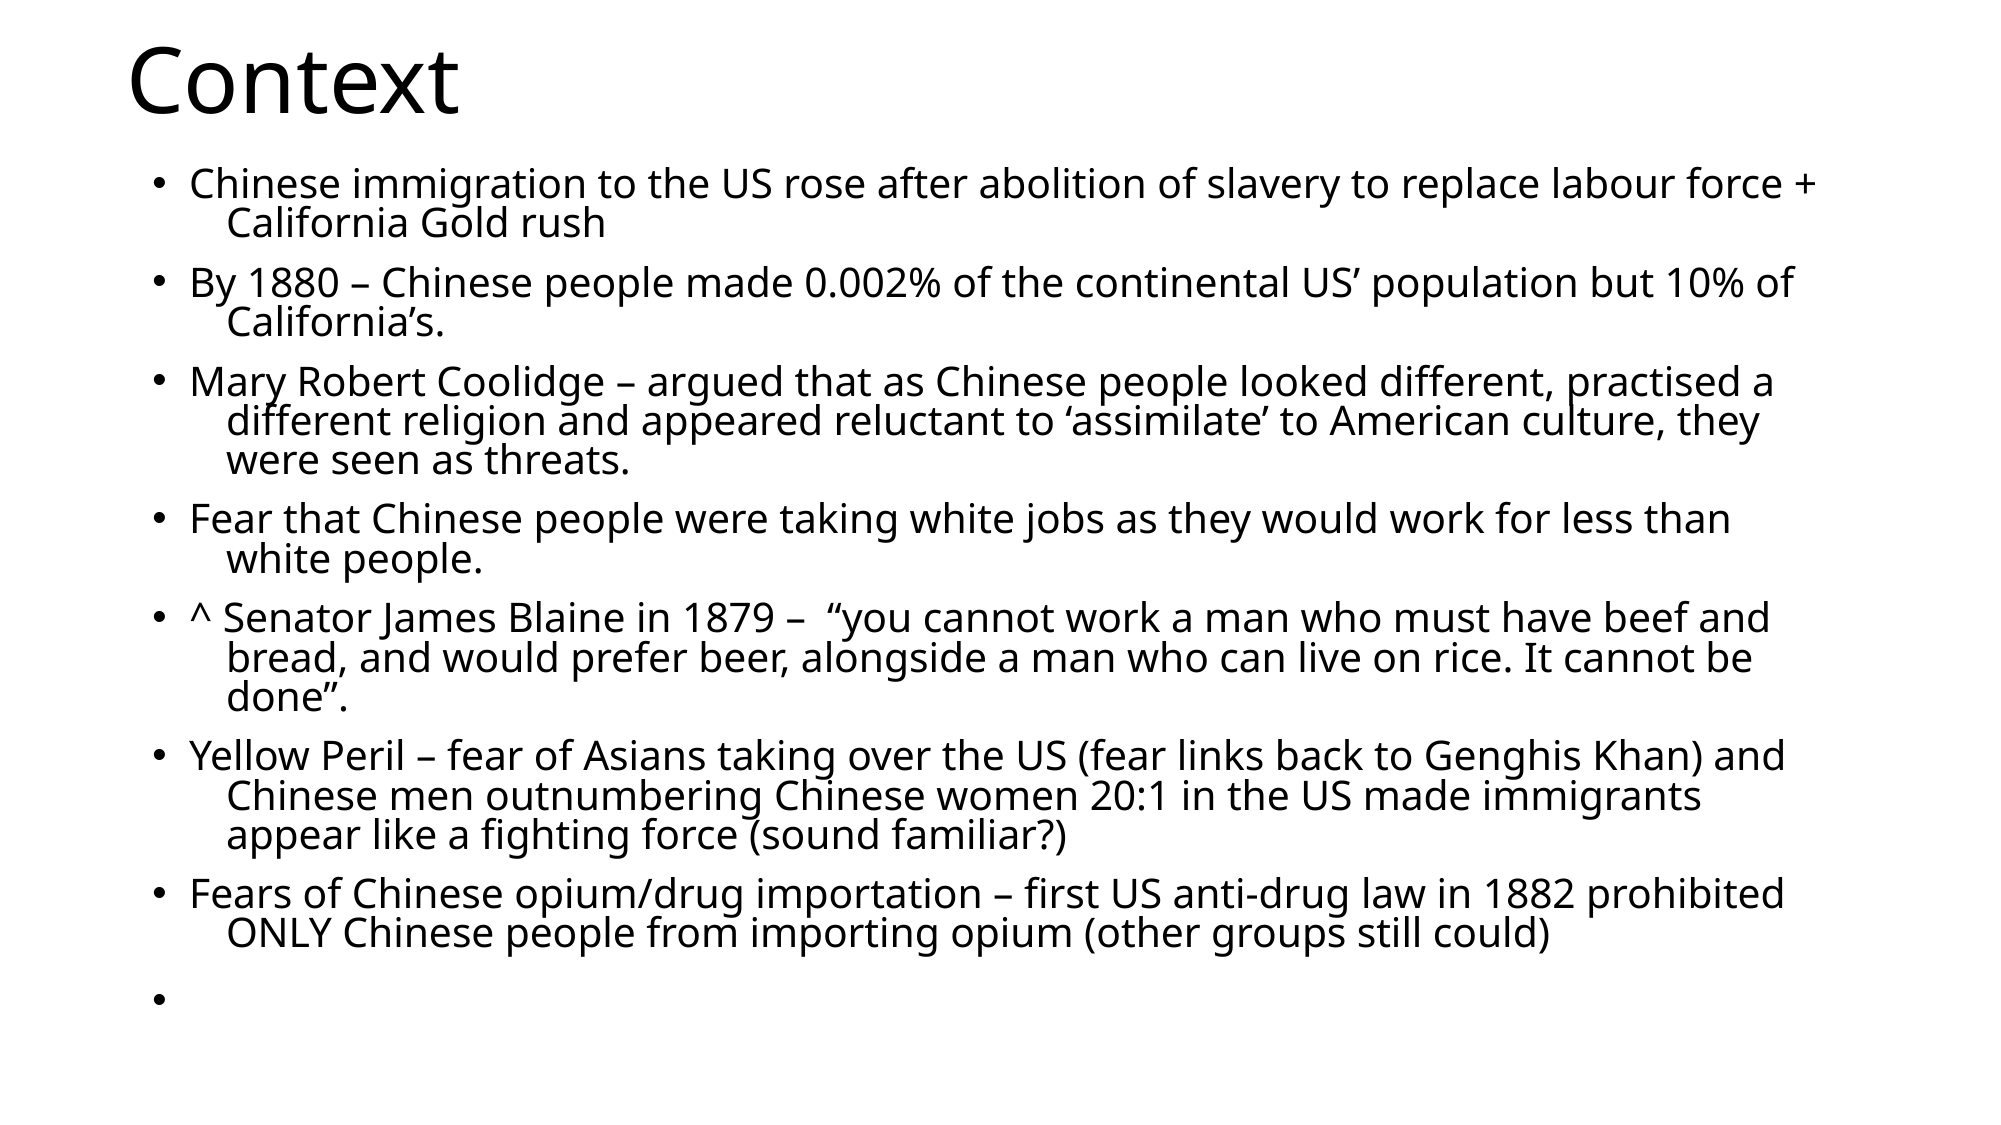

# Context
Chinese immigration to the US rose after abolition of slavery to replace labour force + California Gold rush
By 1880 – Chinese people made 0.002% of the continental US’ population but 10% of California’s.
Mary Robert Coolidge – argued that as Chinese people looked different, practised a different religion and appeared reluctant to ‘assimilate’ to American culture, they were seen as threats.
Fear that Chinese people were taking white jobs as they would work for less than white people.
^ Senator James Blaine in 1879 – “you cannot work a man who must have beef and bread, and would prefer beer, alongside a man who can live on rice. It cannot be done”.
Yellow Peril – fear of Asians taking over the US (fear links back to Genghis Khan) and Chinese men outnumbering Chinese women 20:1 in the US made immigrants appear like a fighting force (sound familiar?)
Fears of Chinese opium/drug importation – first US anti-drug law in 1882 prohibited ONLY Chinese people from importing opium (other groups still could)